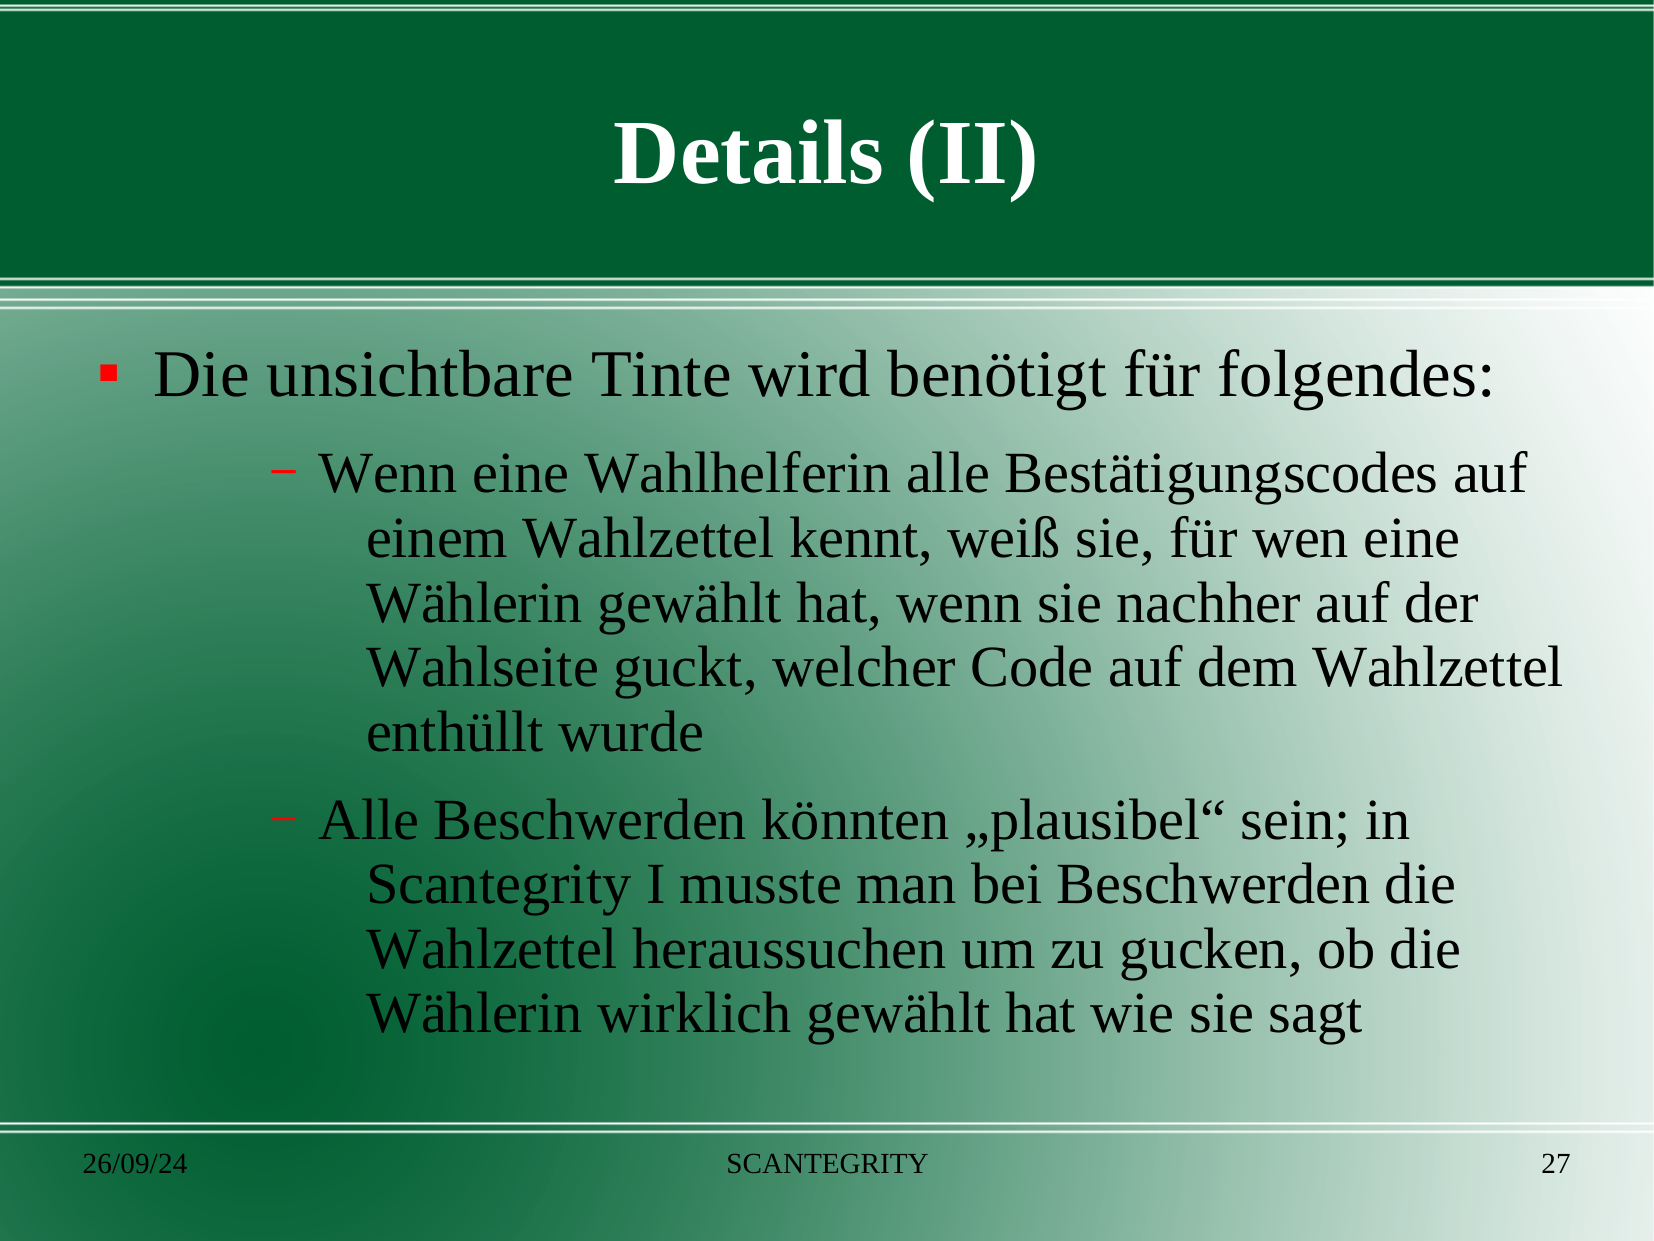

# Details (II)
Die unsichtbare Tinte wird benötigt für folgendes:
Wenn eine Wahlhelferin alle Bestätigungscodes auf einem Wahlzettel kennt, weiß sie, für wen eine Wählerin gewählt hat, wenn sie nachher auf der Wahlseite guckt, welcher Code auf dem Wahlzettel enthüllt wurde
Alle Beschwerden könnten „plausibel“ sein; in Scantegrity I musste man bei Beschwerden die Wahlzettel heraussuchen um zu gucken, ob die Wählerin wirklich gewählt hat wie sie sagt
SCANTEGRITY
27